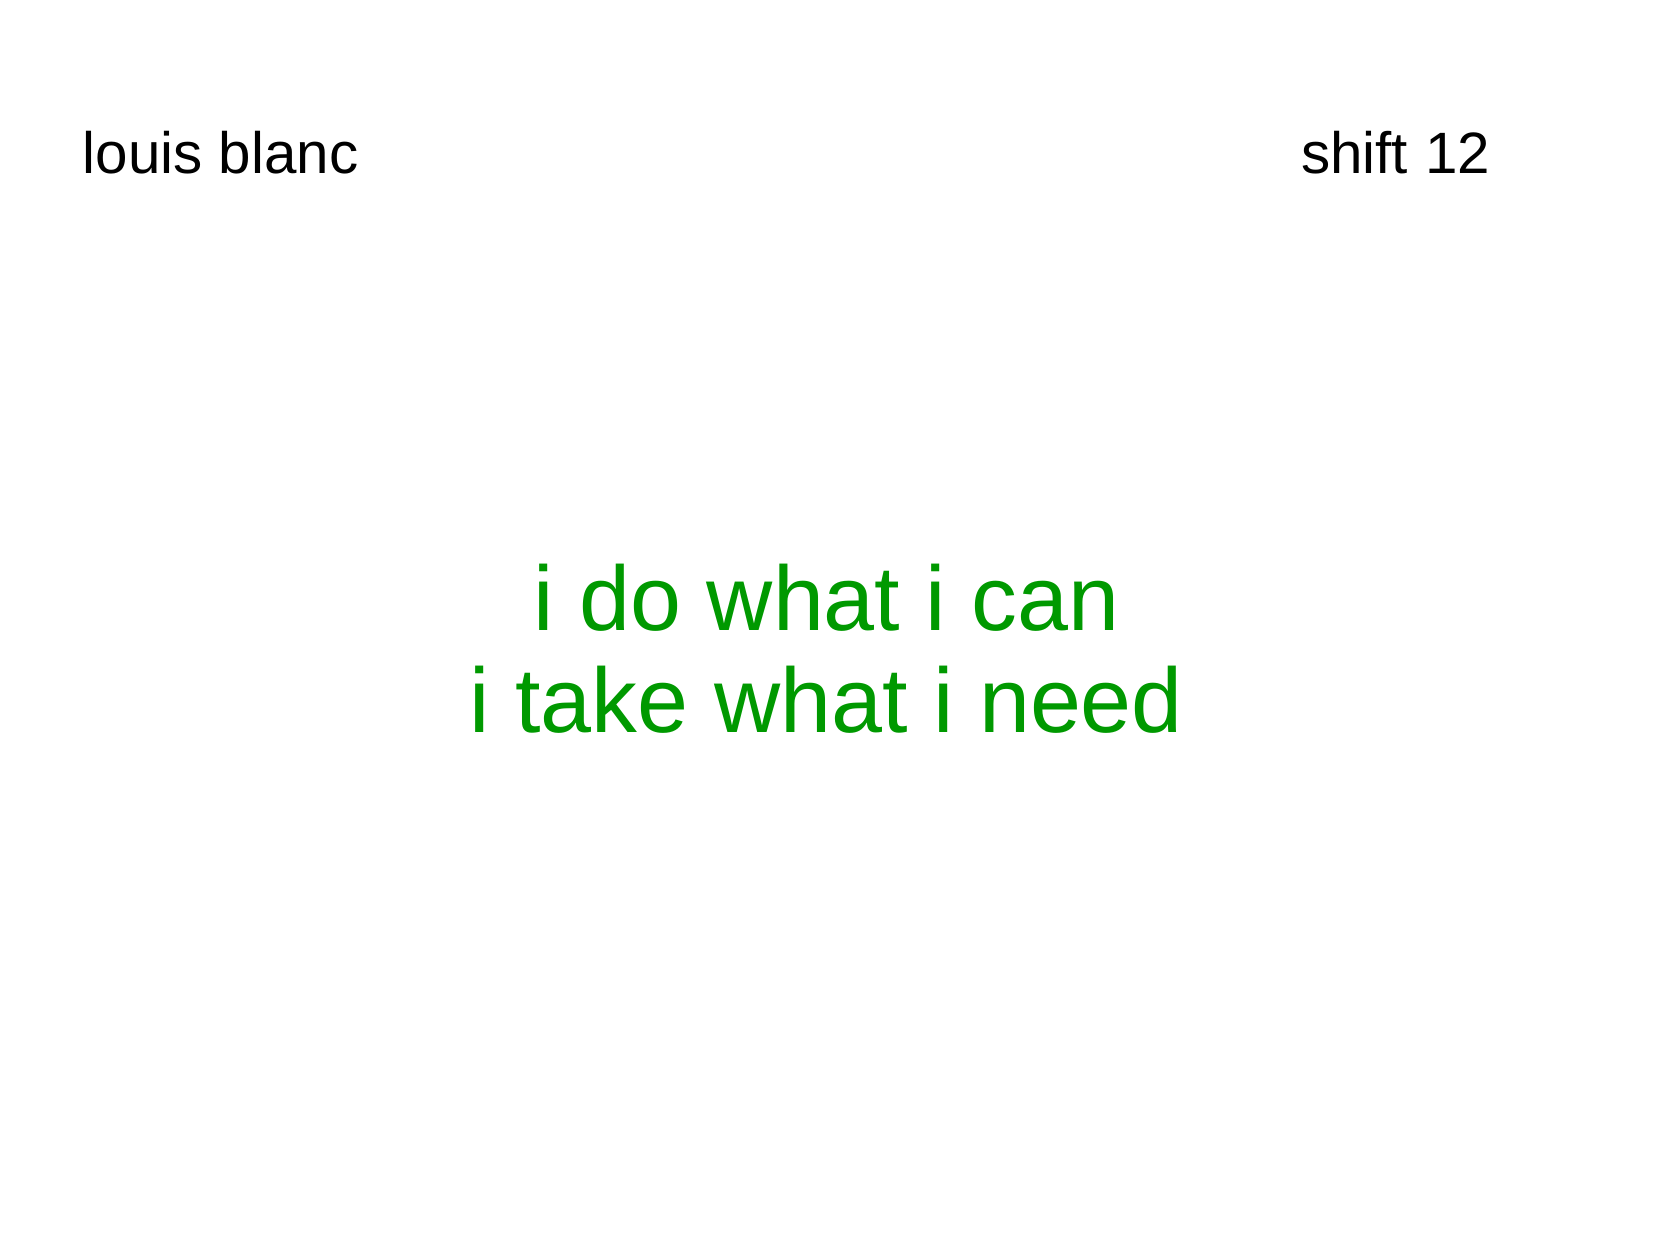

# louis blanc
shift
12
i do what i can
i take what i need